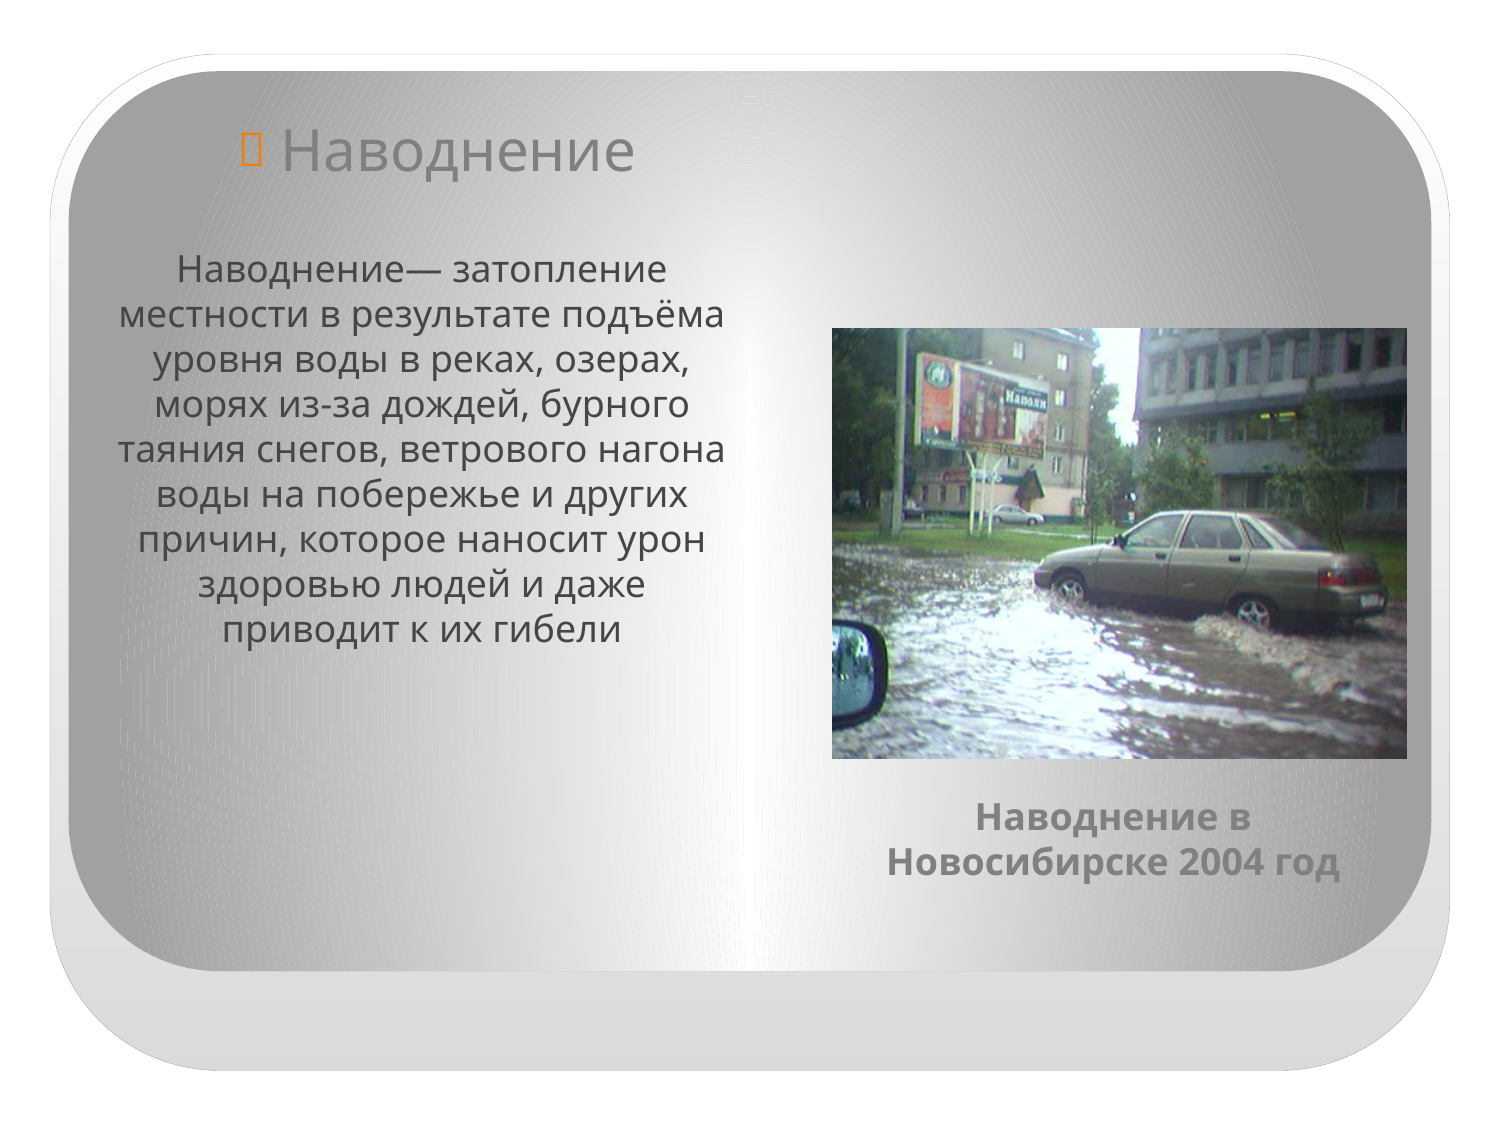

# Наводнение
Наводнение— затопление местности в результате подъёма уровня воды в реках, озерах, морях из-за дождей, бурного таяния снегов, ветрового нагона воды на побережье и других причин, которое наносит урон здоровью людей и даже приводит к их гибели
Наводнение в Новосибирске 2004 год